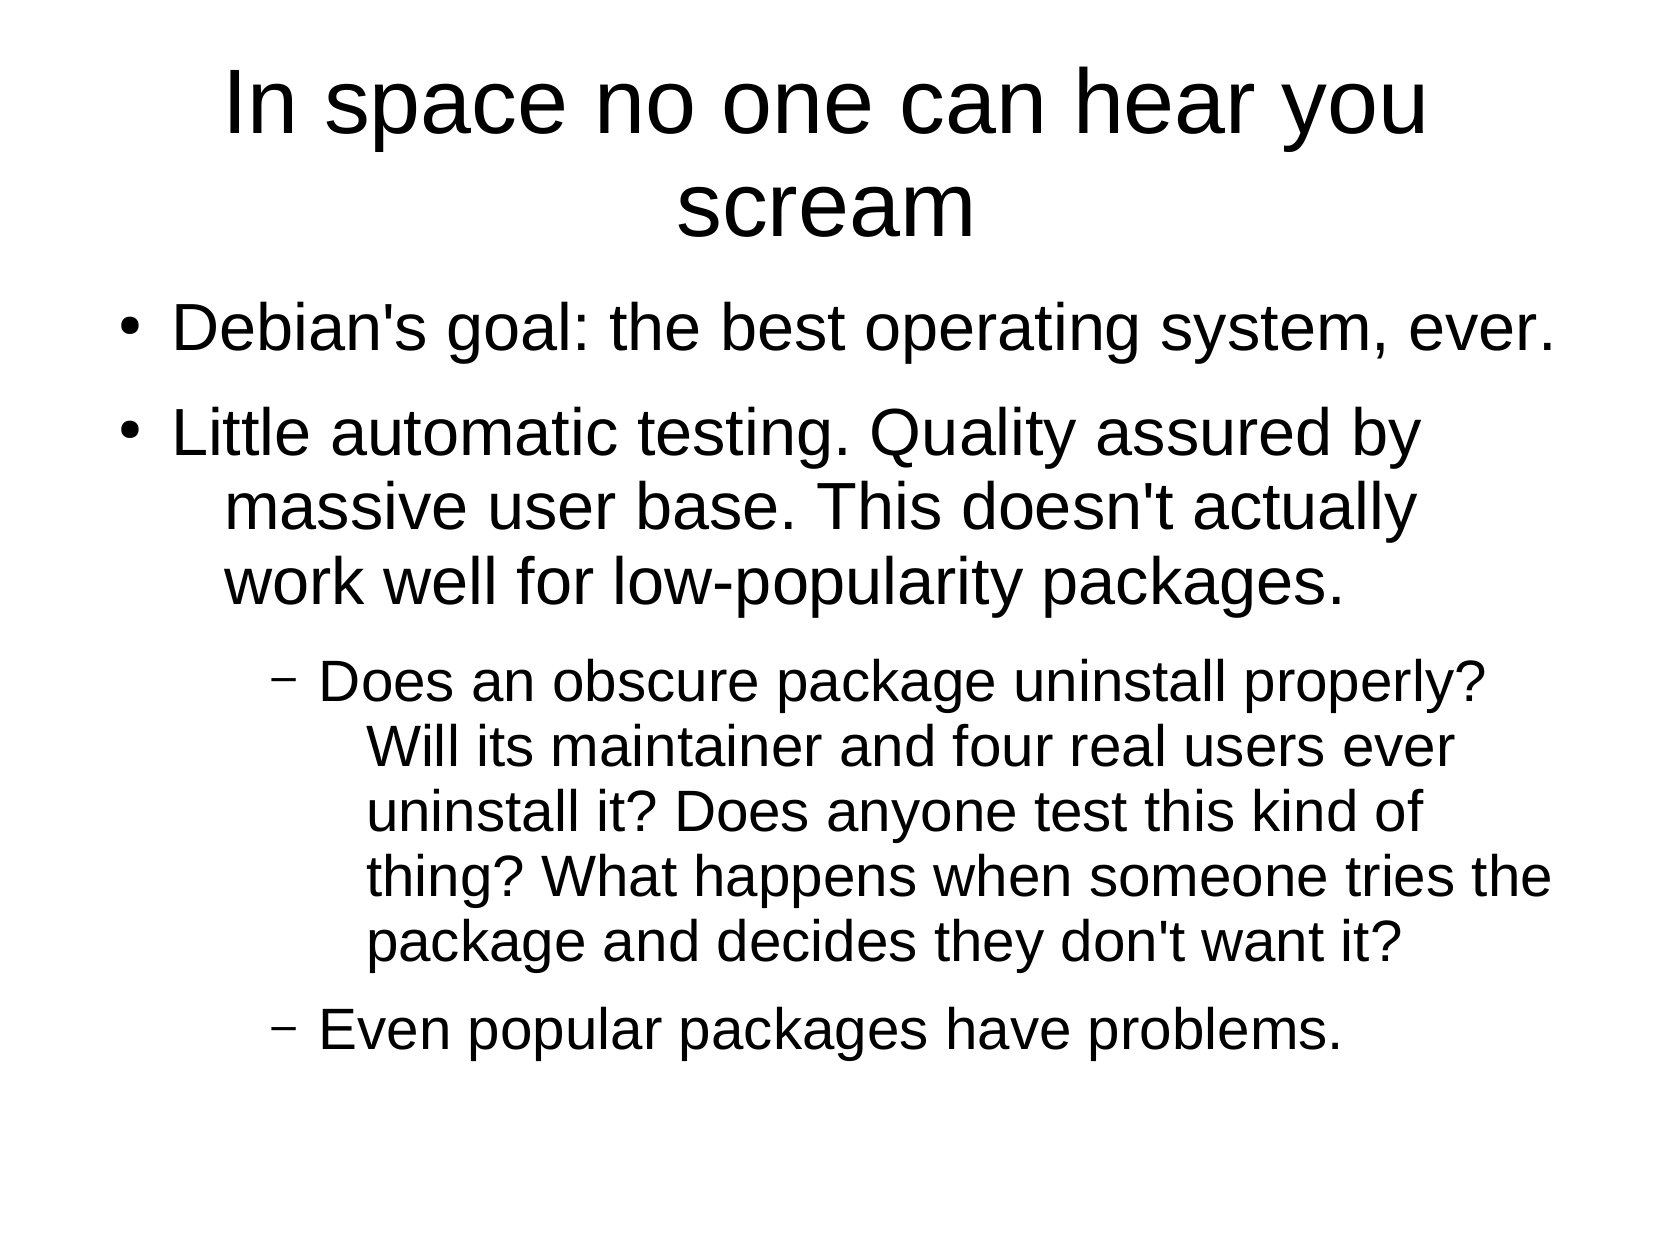

# In space no one can hear you scream
Debian's goal: the best operating system, ever.
Little automatic testing. Quality assured by massive user base. This doesn't actually work well for low-popularity packages.
Does an obscure package uninstall properly? Will its maintainer and four real users ever uninstall it? Does anyone test this kind of thing? What happens when someone tries the package and decides they don't want it?
Even popular packages have problems.